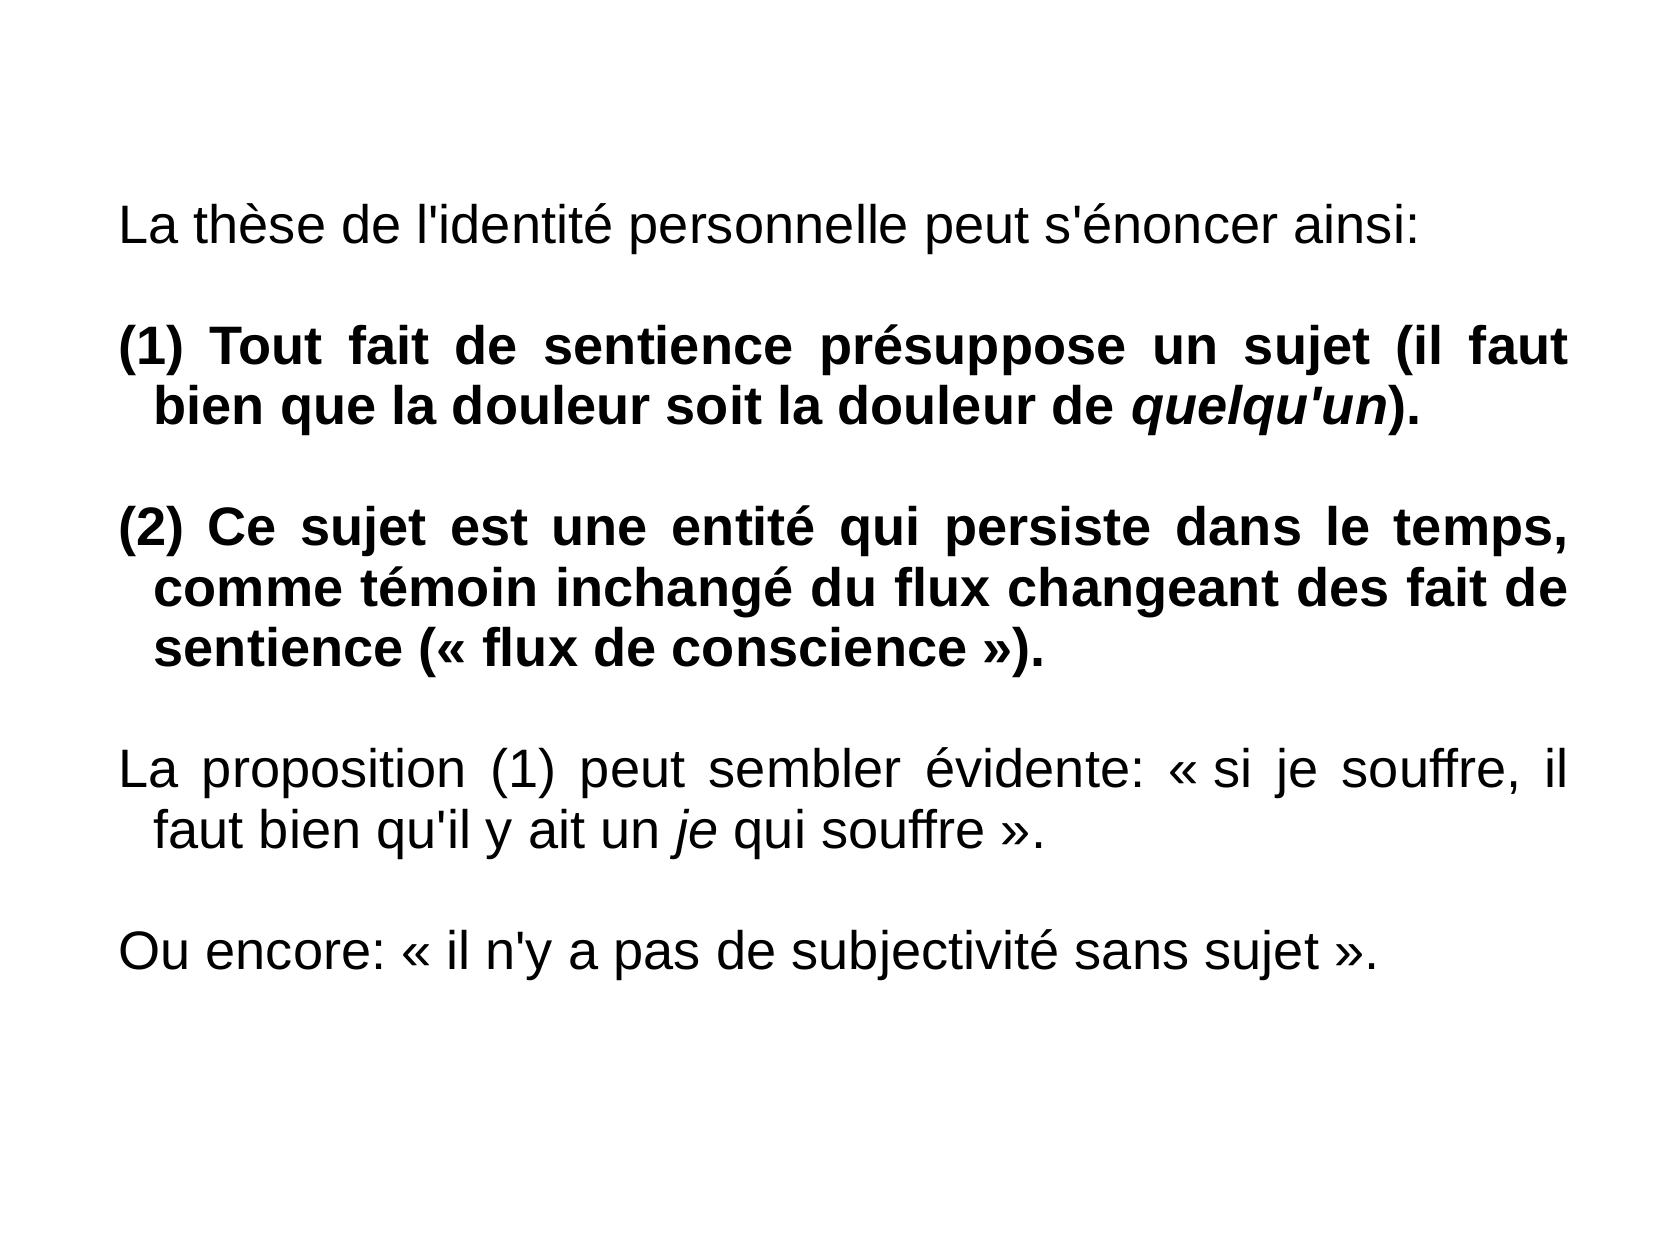

# La thèse de l'identité personnelle peut s'énoncer ainsi:
(1) Tout fait de sentience présuppose un sujet (il faut bien que la douleur soit la douleur de quelqu'un).
(2) Ce sujet est une entité qui persiste dans le temps, comme témoin inchangé du flux changeant des fait de sentience (« flux de conscience »).
La proposition (1) peut sembler évidente: « si je souffre, il faut bien qu'il y ait un je qui souffre ».
Ou encore: « il n'y a pas de subjectivité sans sujet ».